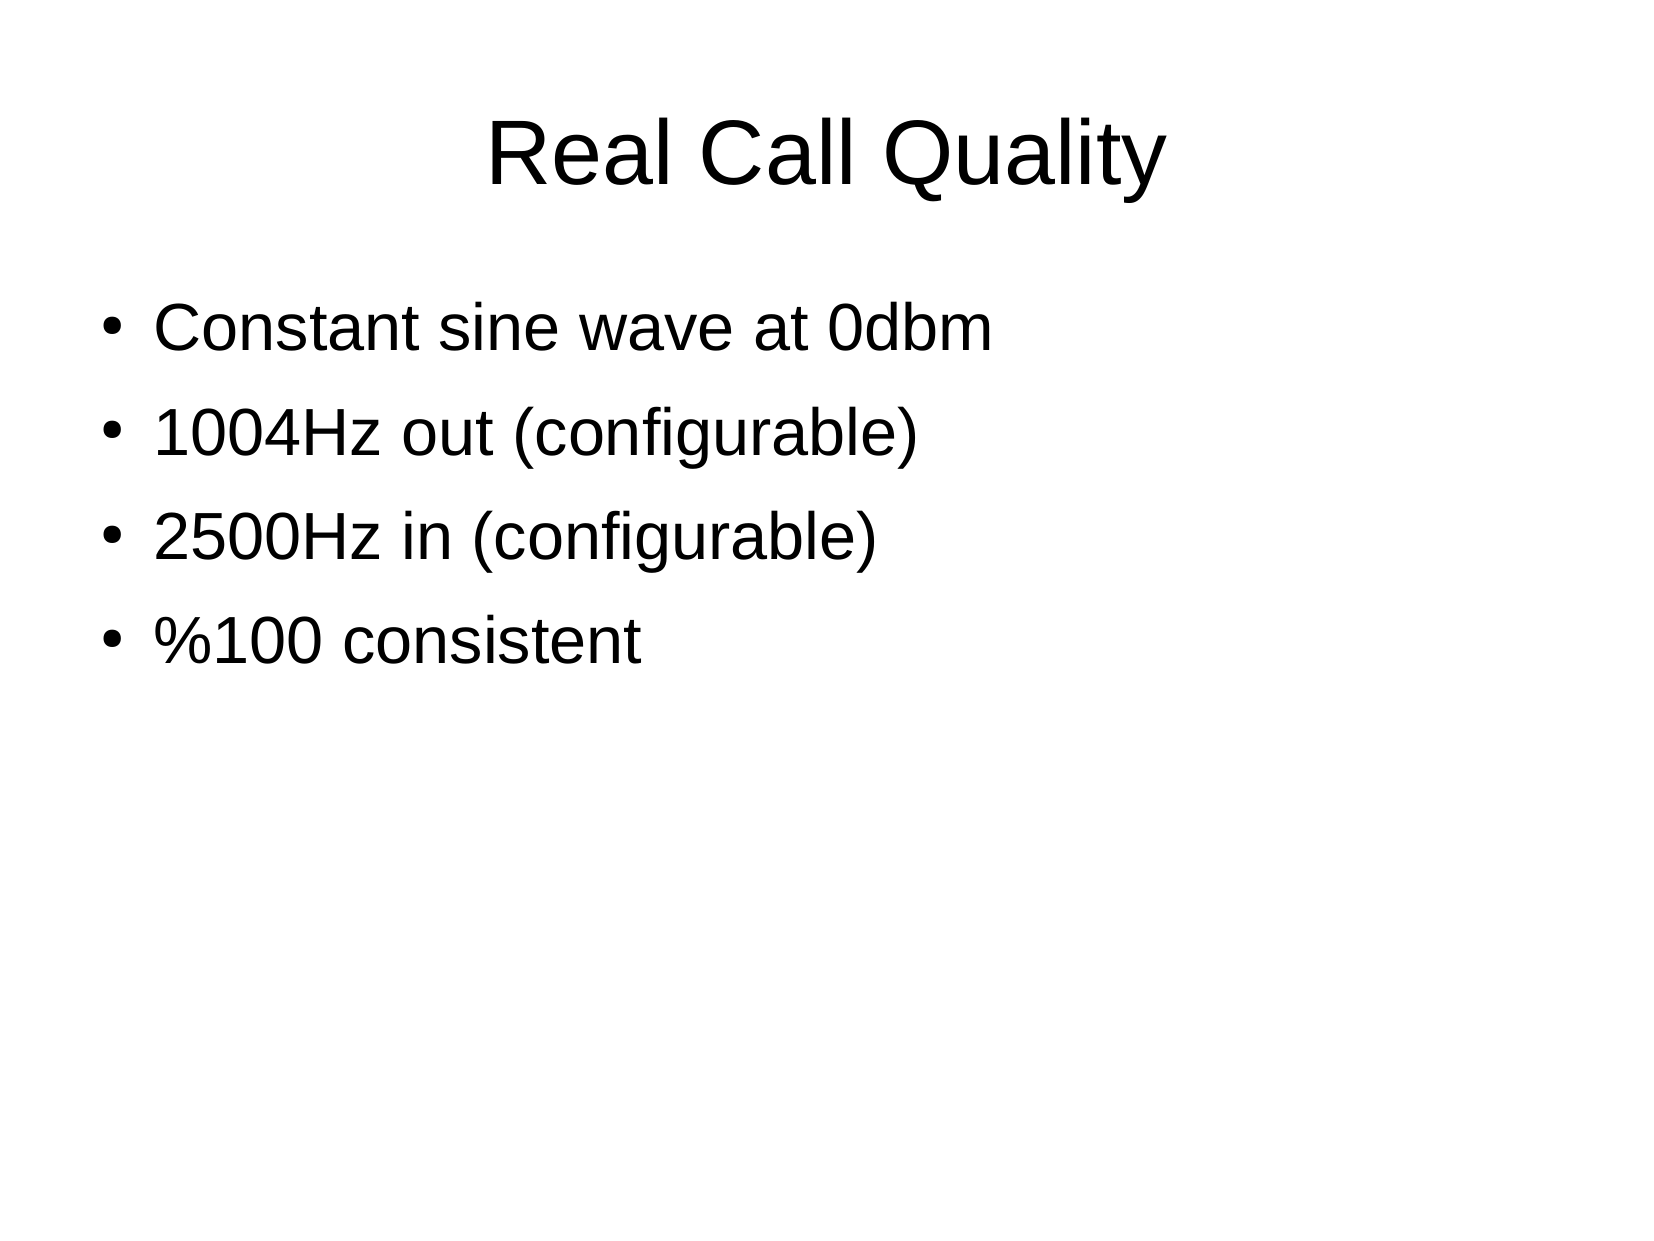

# Real Call Quality
Constant sine wave at 0dbm
1004Hz out (configurable)
2500Hz in (configurable)
%100 consistent